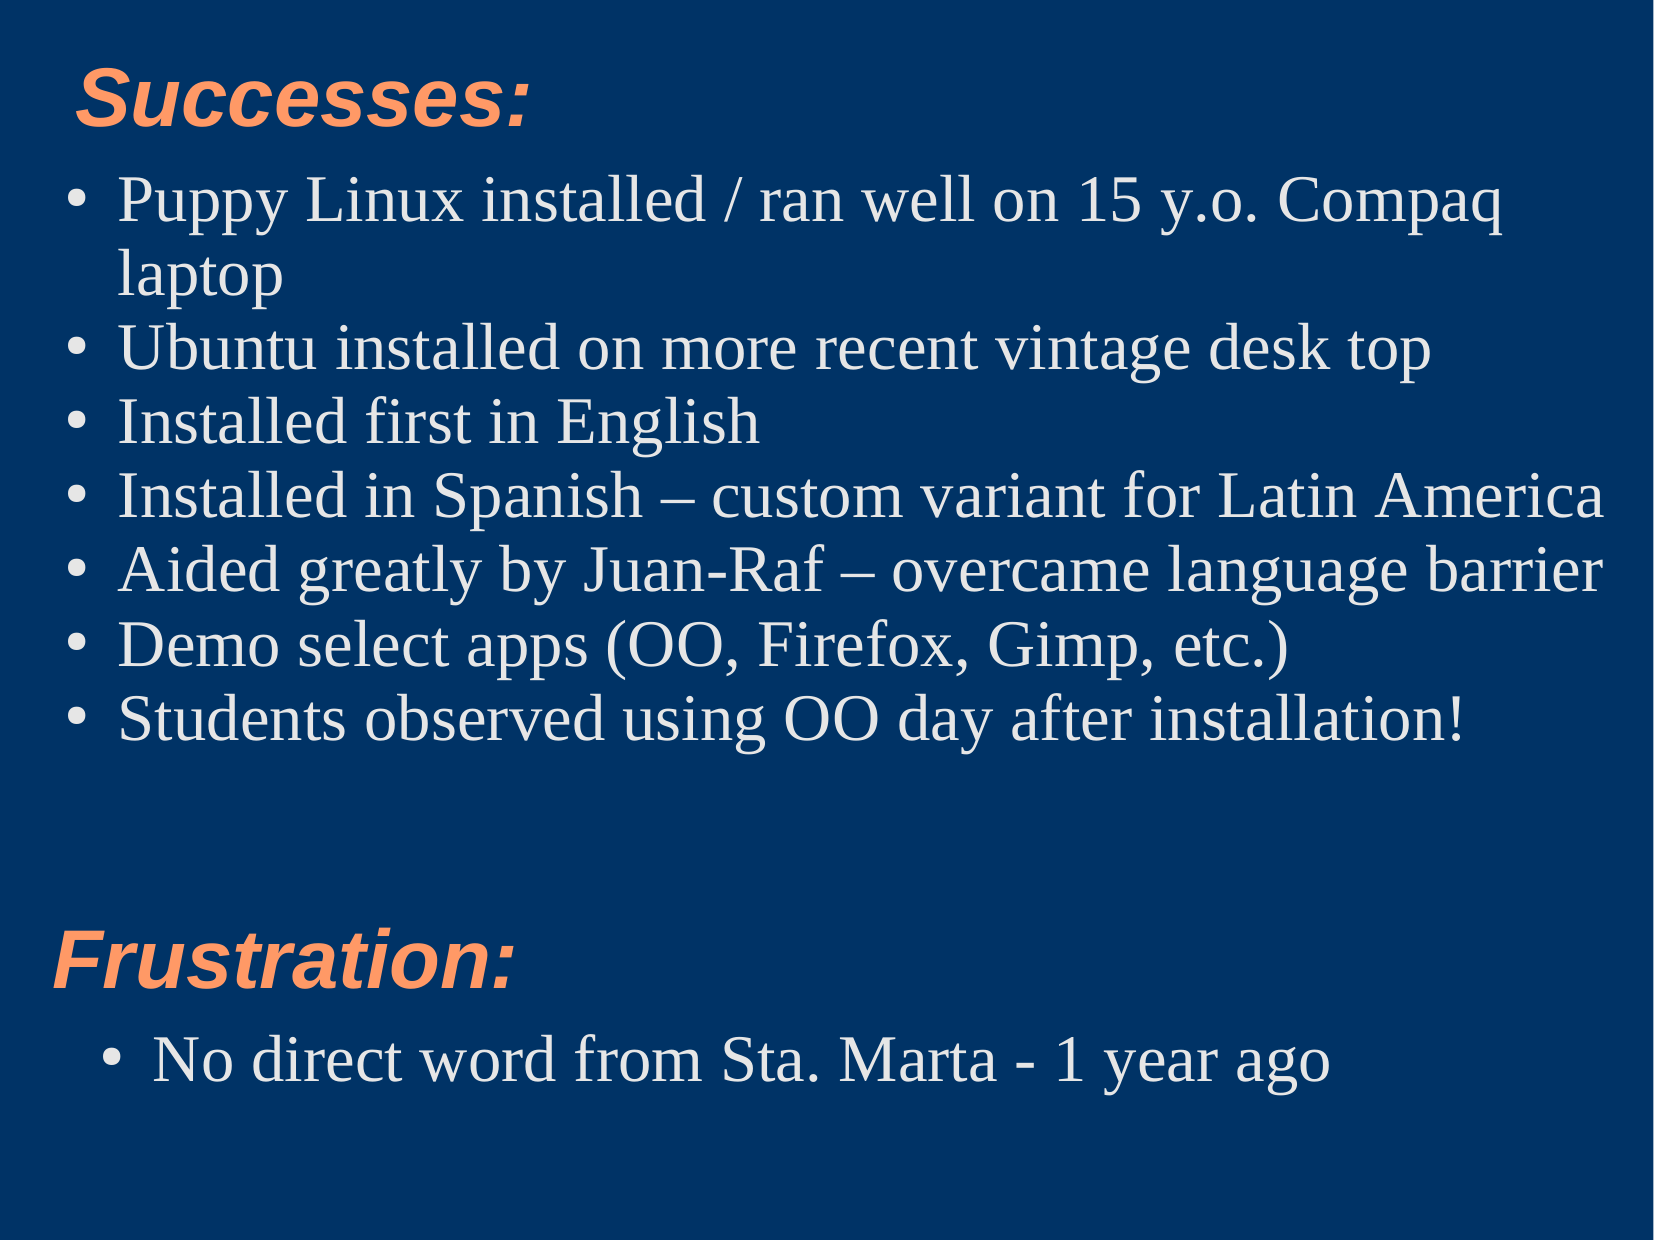

# Successes:
Puppy Linux installed / ran well on 15 y.o. Compaq laptop
Ubuntu installed on more recent vintage desk top
Installed first in English
Installed in Spanish – custom variant for Latin America
Aided greatly by Juan-Raf – overcame language barrier
Demo select apps (OO, Firefox, Gimp, etc.)
Students observed using OO day after installation!
Frustration:
No direct word from Sta. Marta - 1 year ago